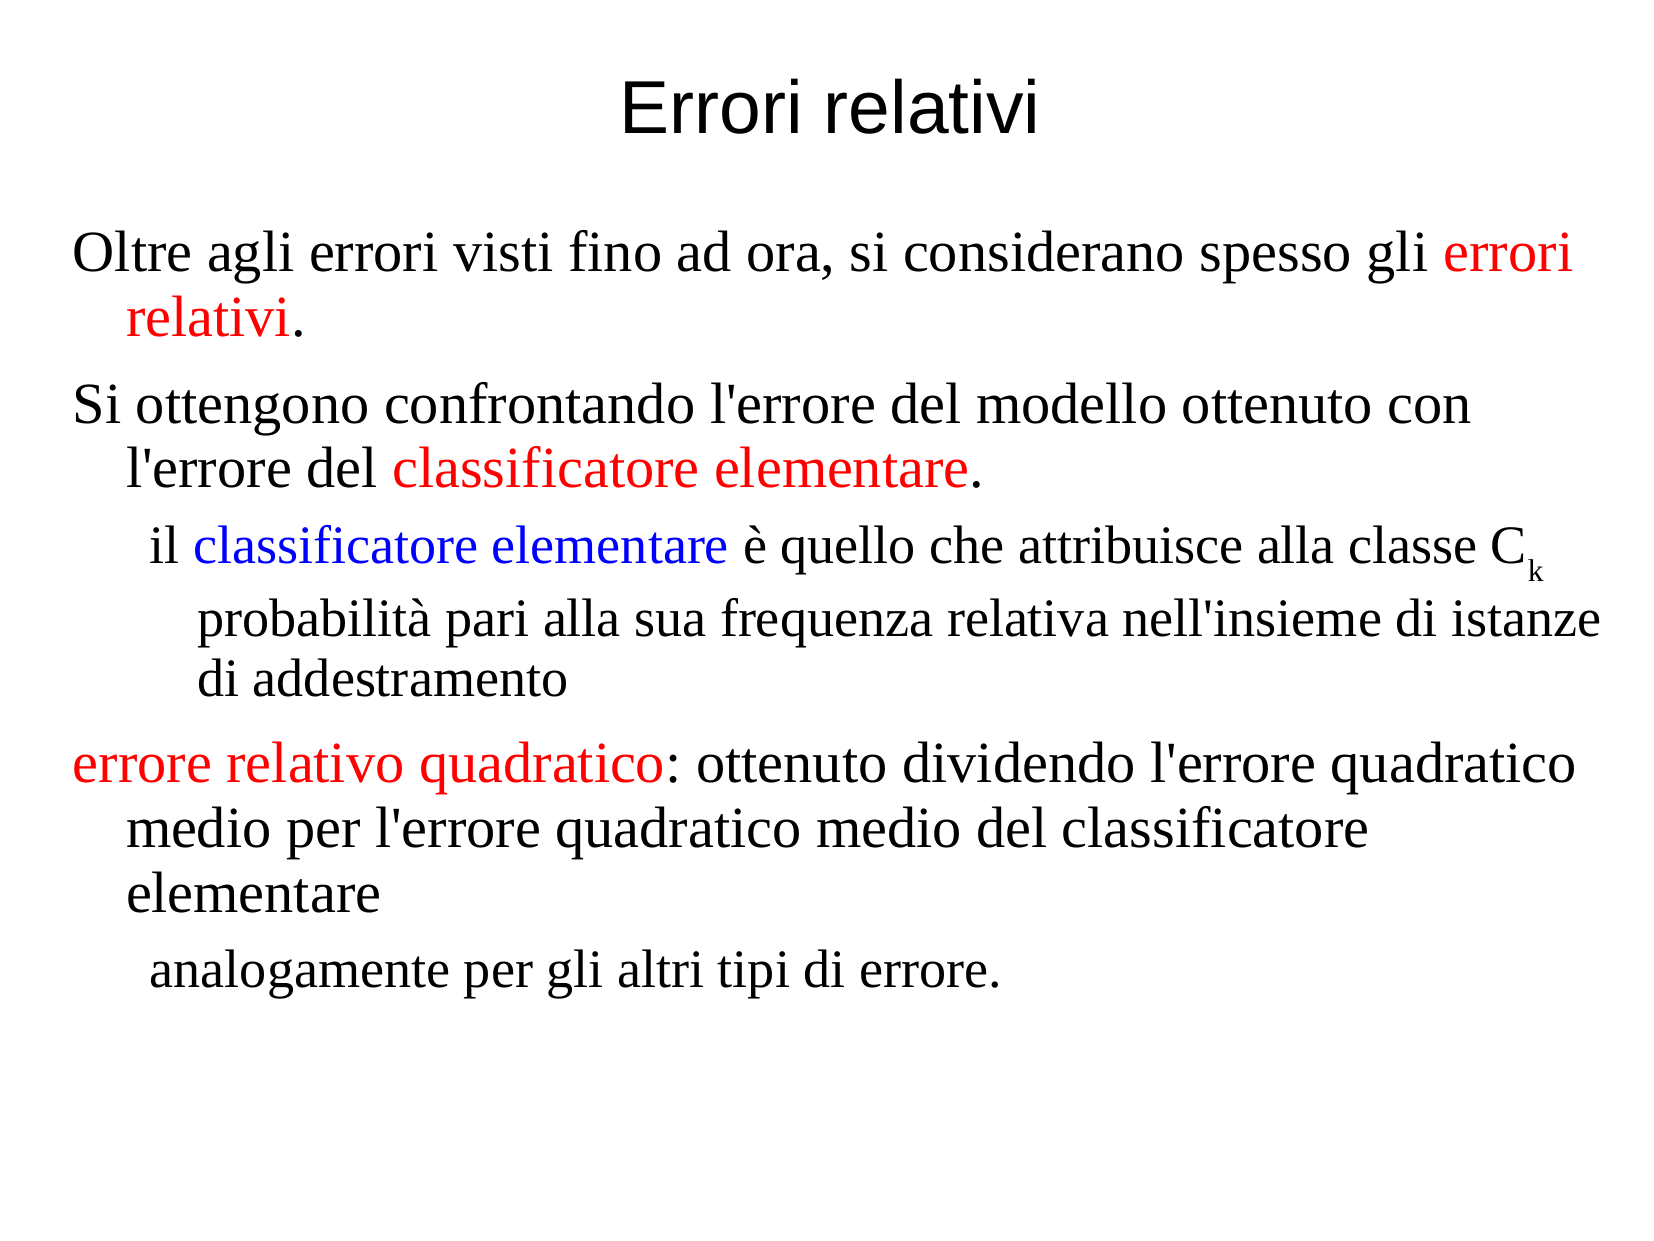

# Errori relativi
Oltre agli errori visti fino ad ora, si considerano spesso gli errori relativi.
Si ottengono confrontando l'errore del modello ottenuto con l'errore del classificatore elementare.
il classificatore elementare è quello che attribuisce alla classe Ck probabilità pari alla sua frequenza relativa nell'insieme di istanze di addestramento
errore relativo quadratico: ottenuto dividendo l'errore quadratico medio per l'errore quadratico medio del classificatore elementare
analogamente per gli altri tipi di errore.